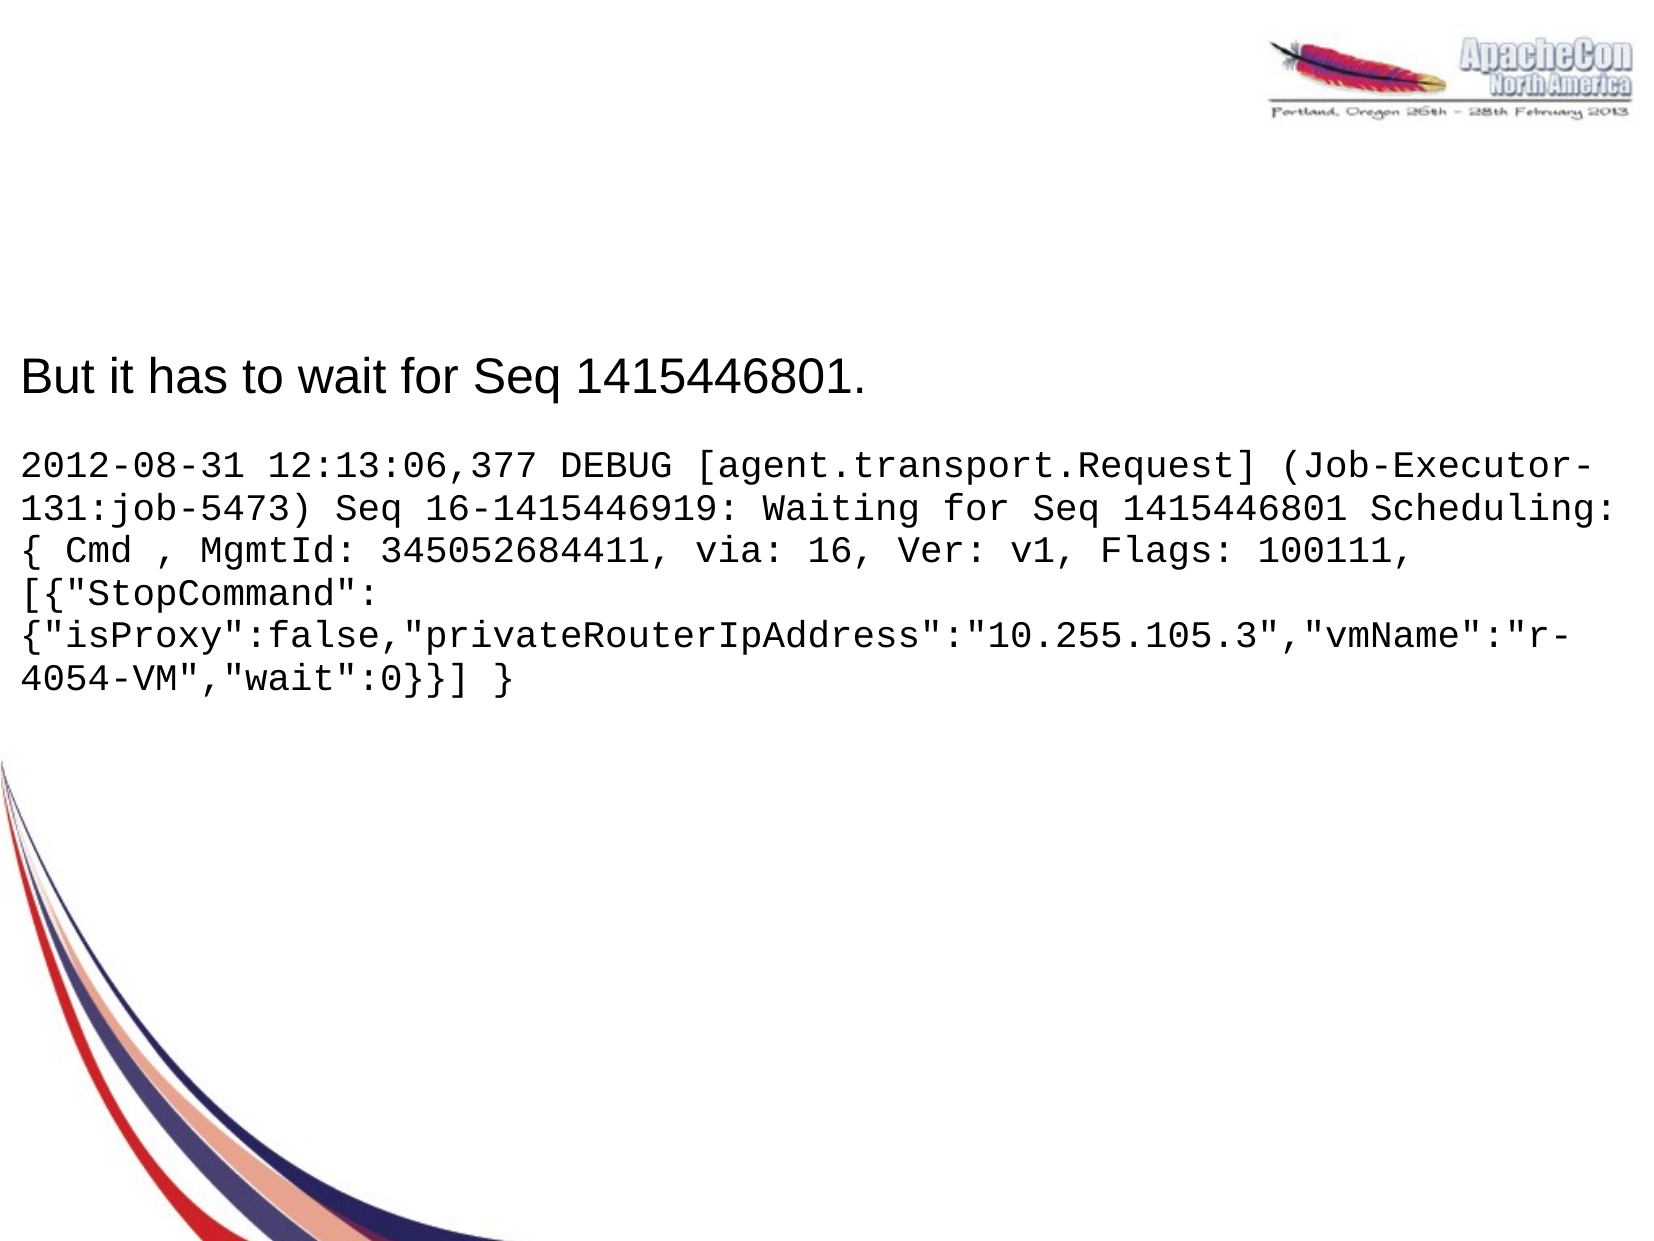

But it has to wait for Seq 1415446801.
2012-08-31 12:13:06,377 DEBUG [agent.transport.Request] (Job-Executor-131:job-5473) Seq 16-1415446919: Waiting for Seq 1415446801 Scheduling: { Cmd , MgmtId: 345052684411, via: 16, Ver: v1, Flags: 100111, [{"StopCommand":{"isProxy":false,"privateRouterIpAddress":"10.255.105.3","vmName":"r-4054-VM","wait":0}}] }